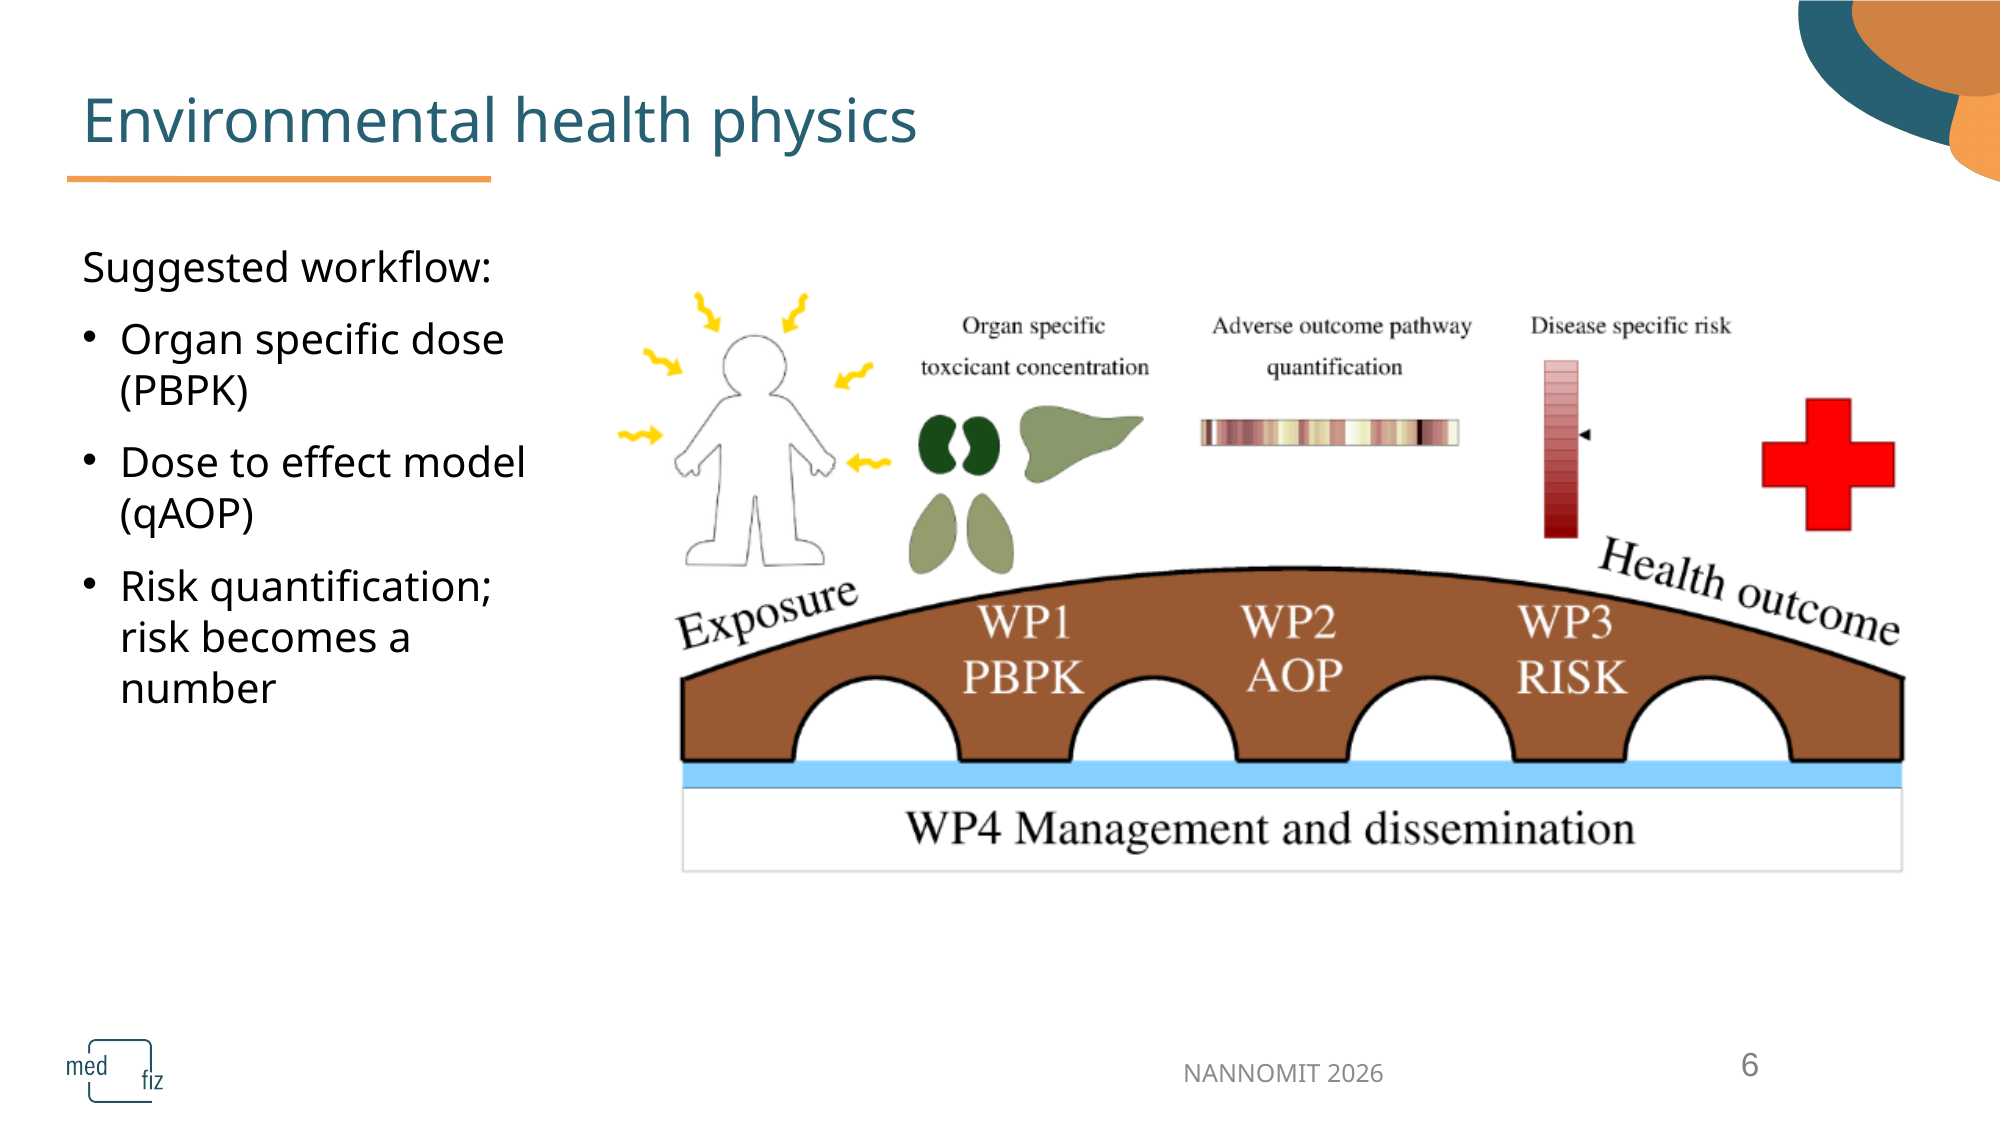

Environmental health physics
# Suggested workflow:
Organ specific dose (PBPK)
Dose to effect model (qAOP)
Risk quantification; risk becomes a number